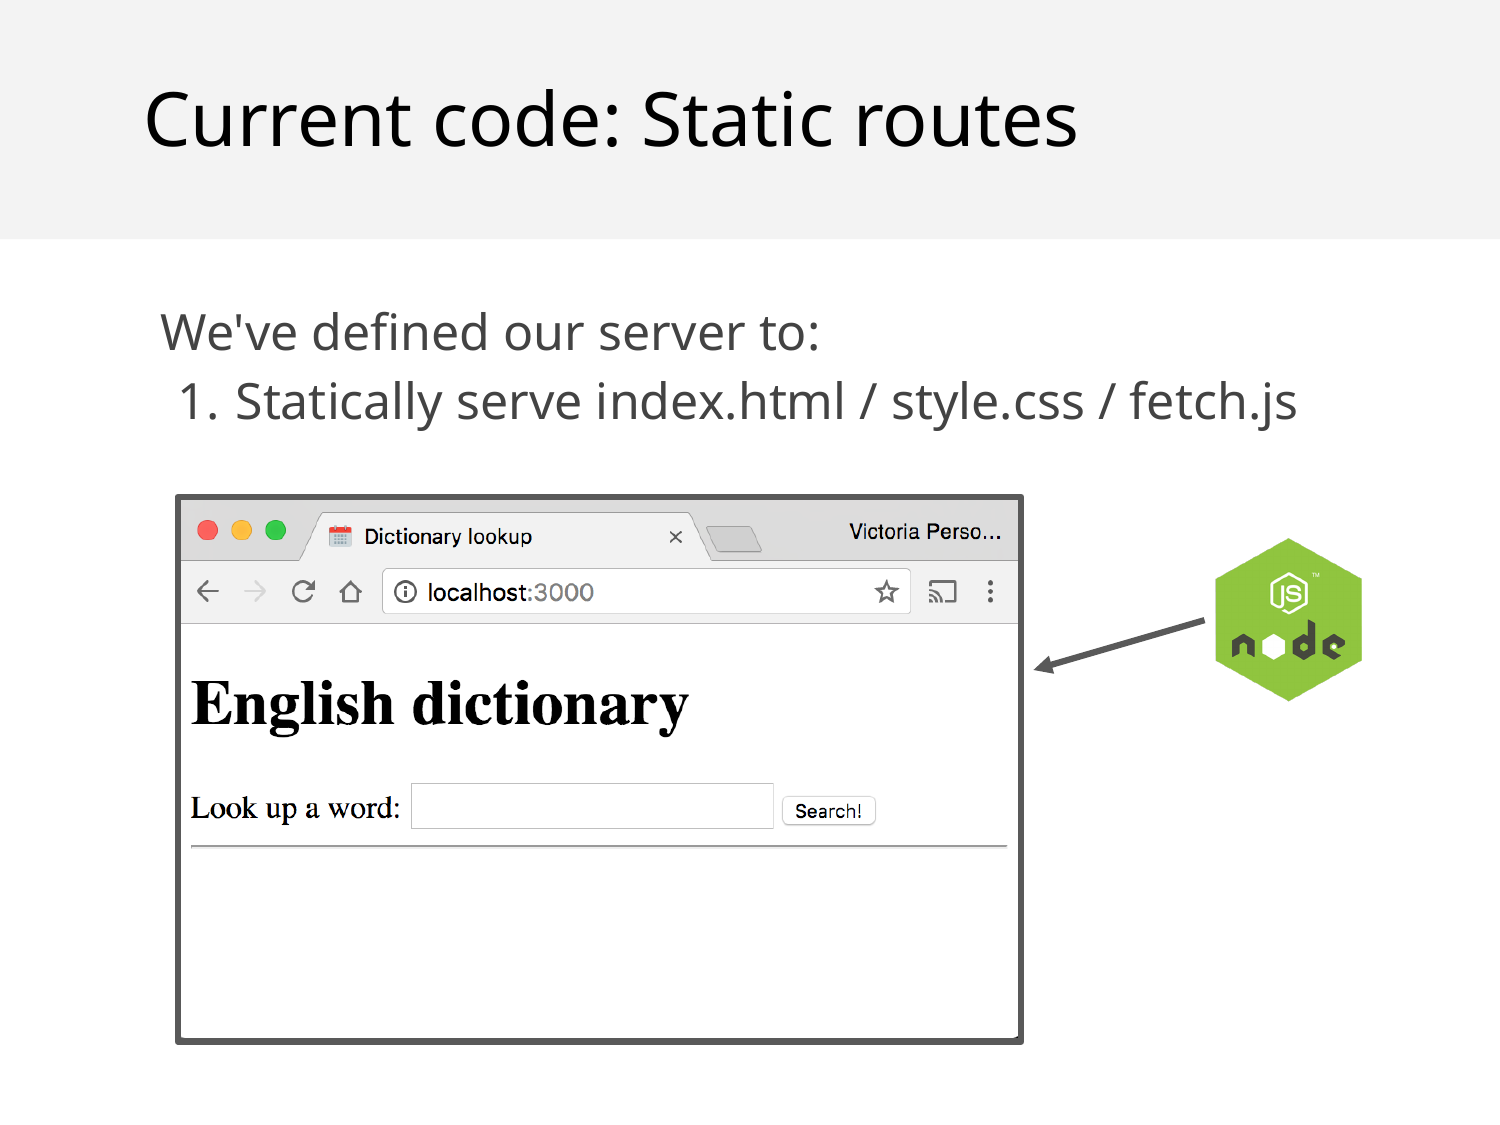

# Current code: Static routes
We've defined our server to:
Statically serve index.html / style.css / fetch.js